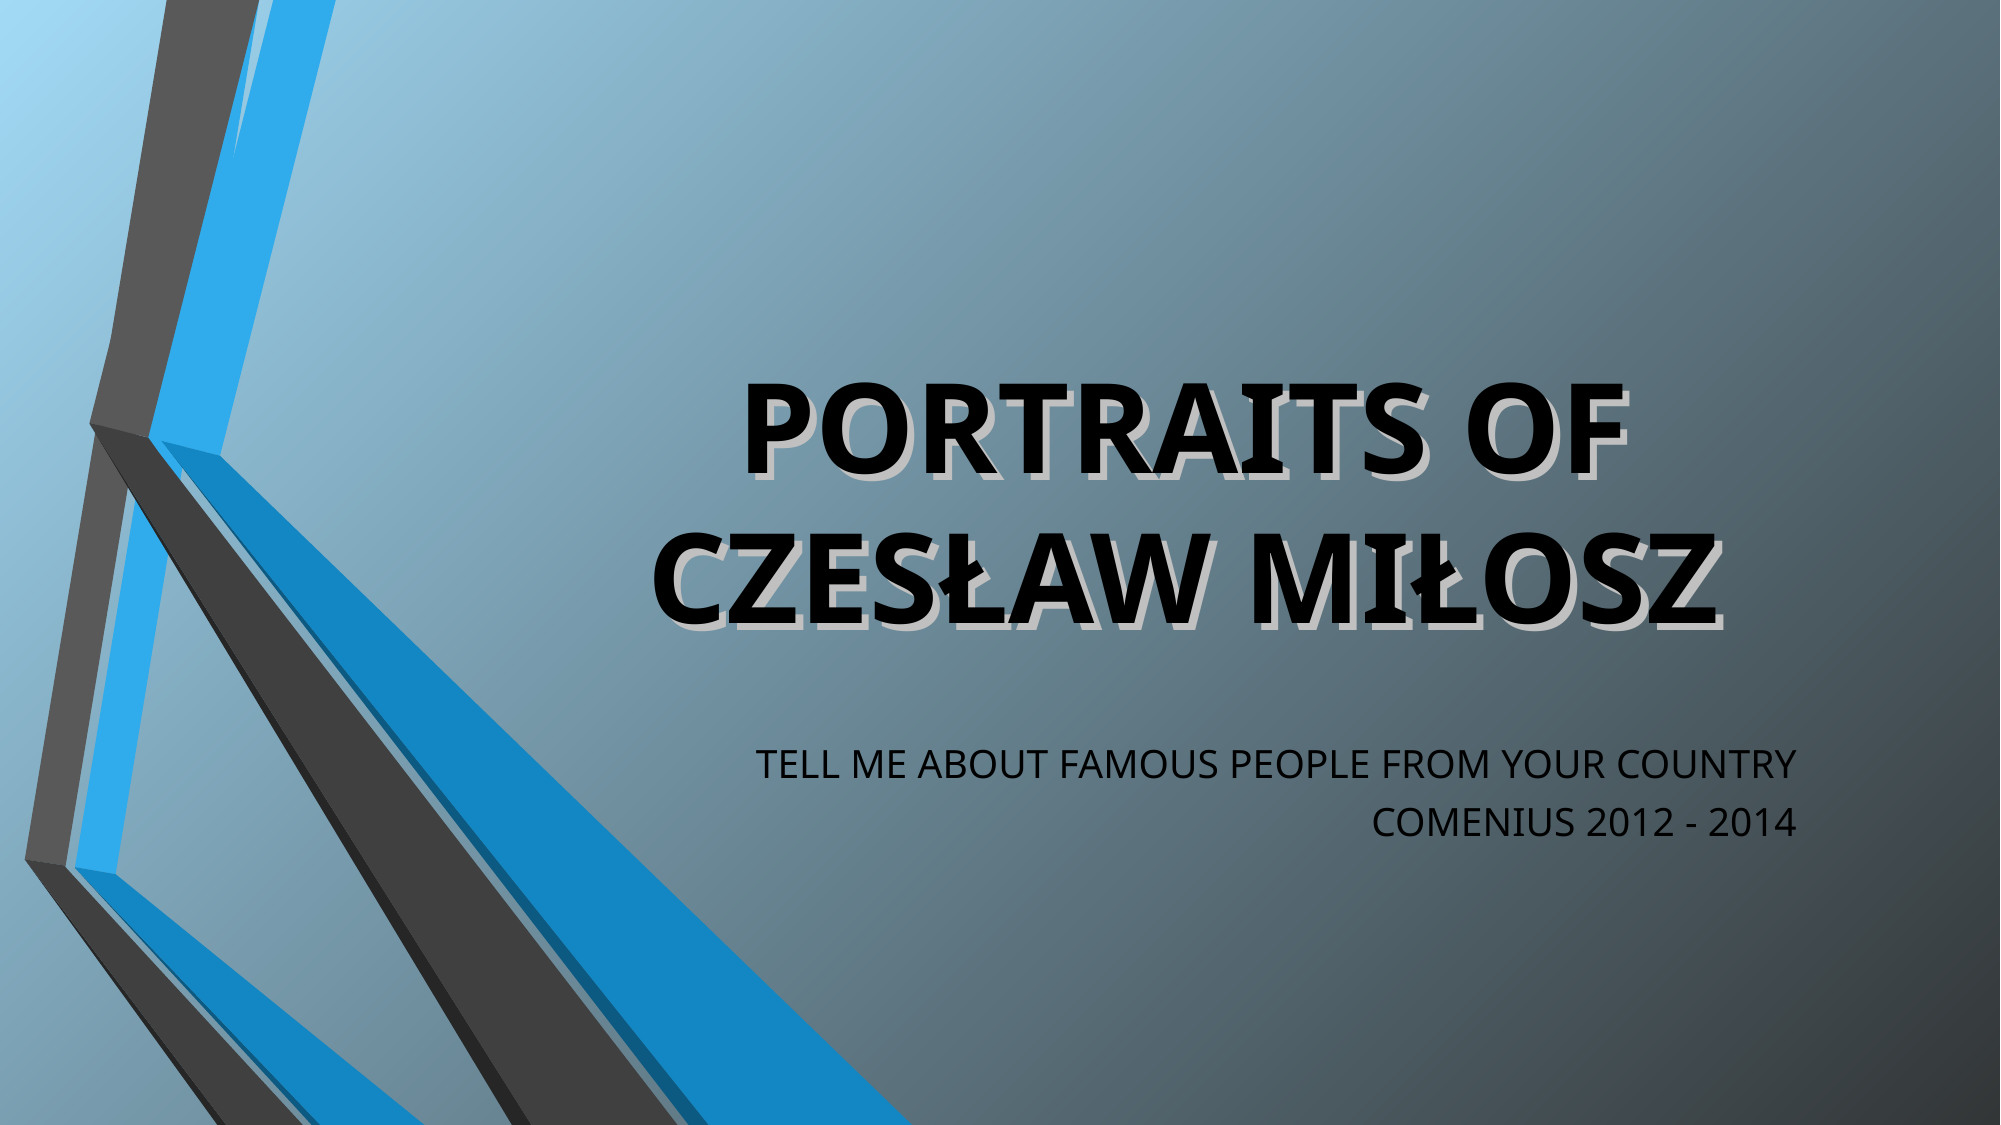

# PORTRAITS OF CZESŁAW MIŁOSZ
TELL ME ABOUT FAMOUS PEOPLE FROM YOUR COUNTRY
COMENIUS 2012 - 2014